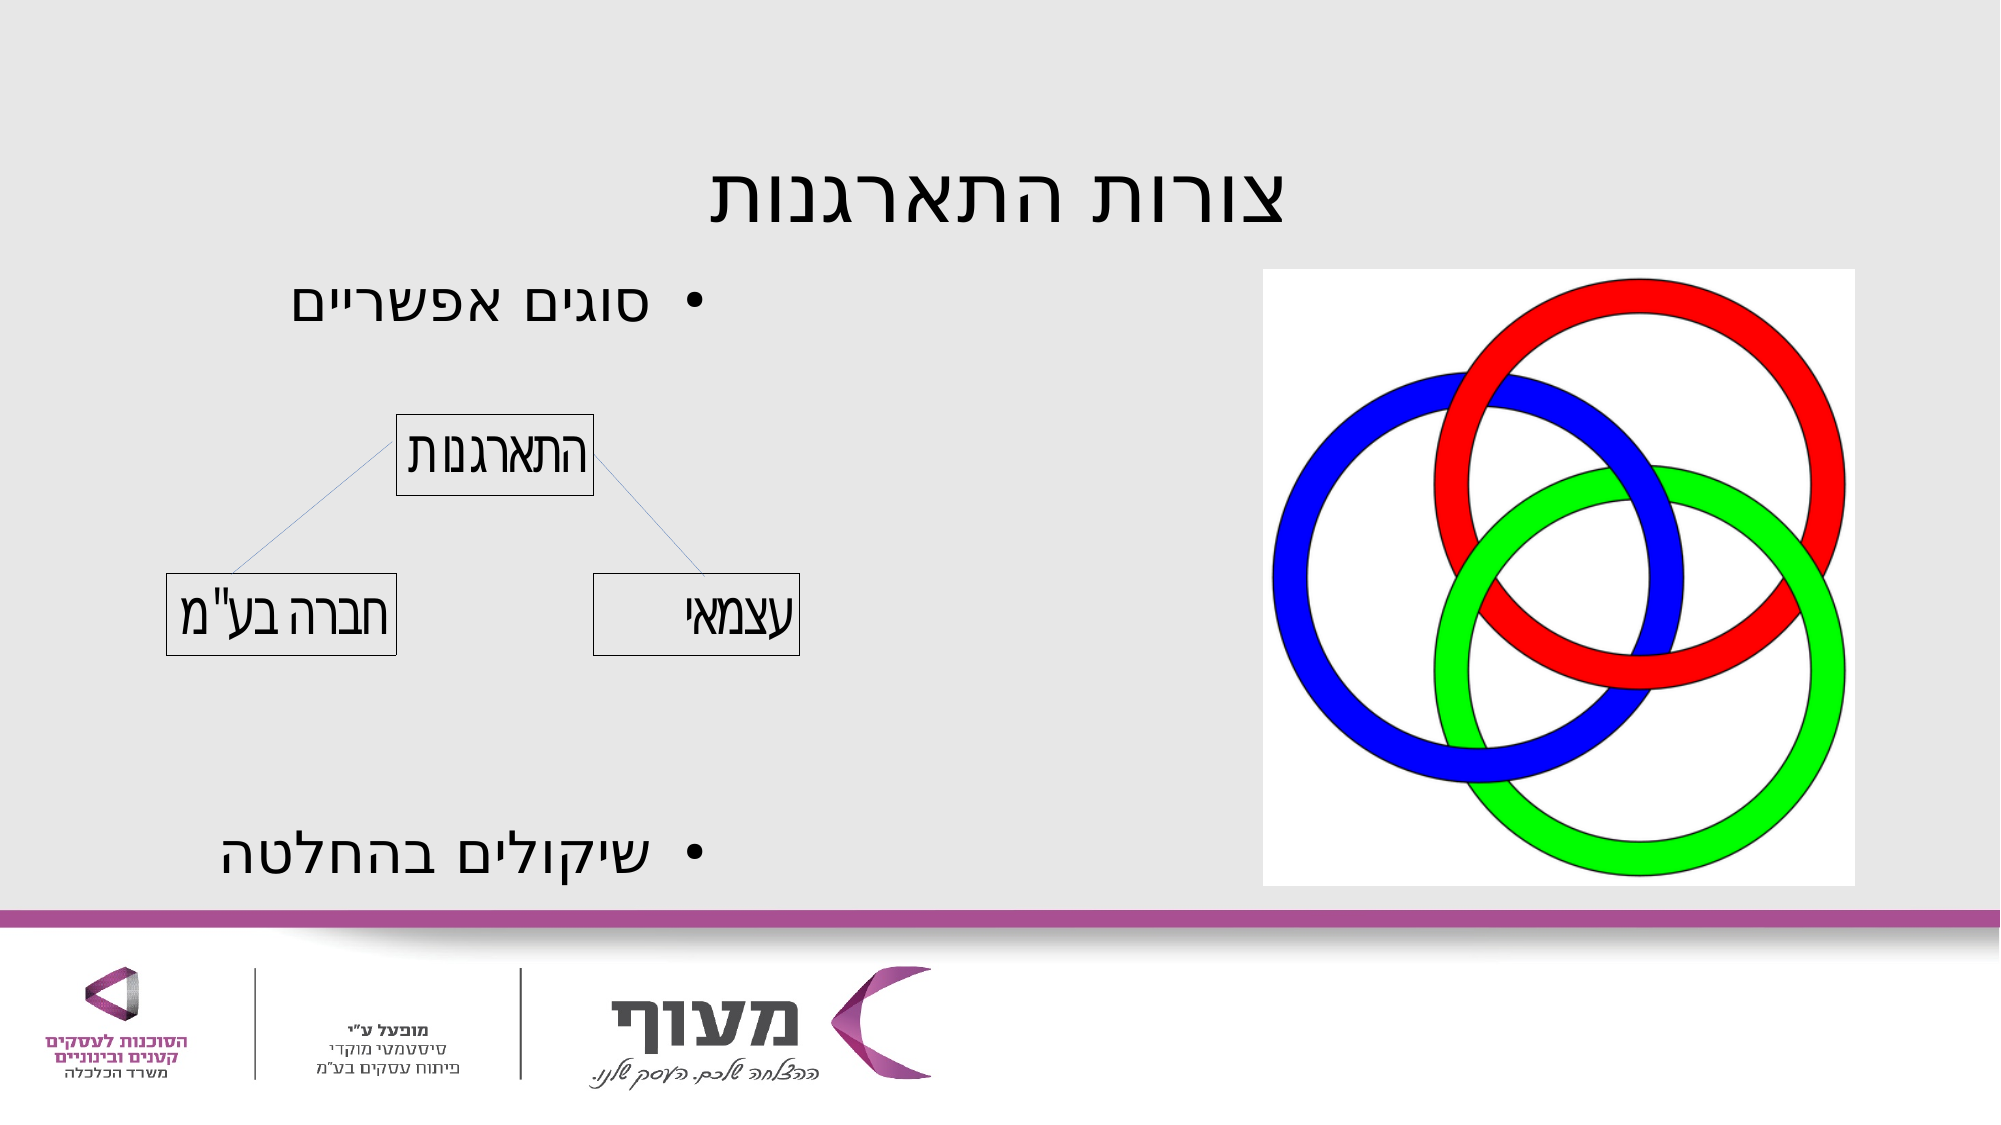

צורות התארגנות
#
סוגים אפשריים
שיקולים בהחלטה